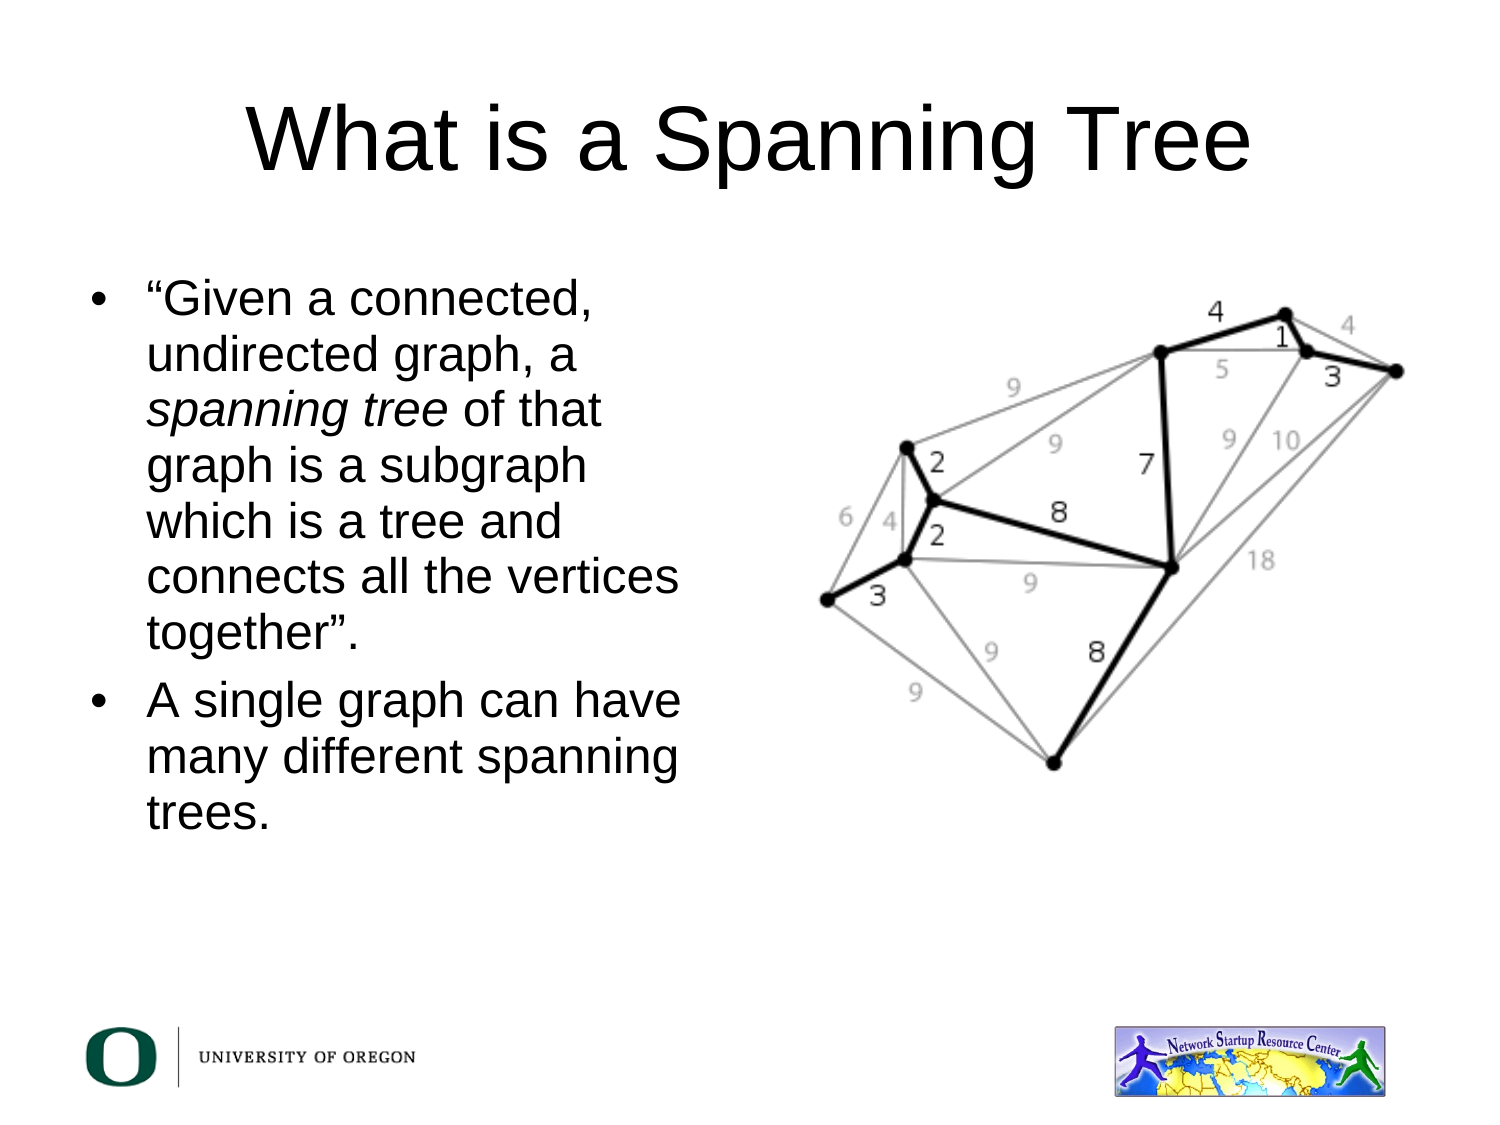

# What is a Spanning Tree
“Given a connected, undirected graph, a spanning tree of that graph is a subgraph which is a tree and connects all the vertices together”.
A single graph can have many different spanning trees.